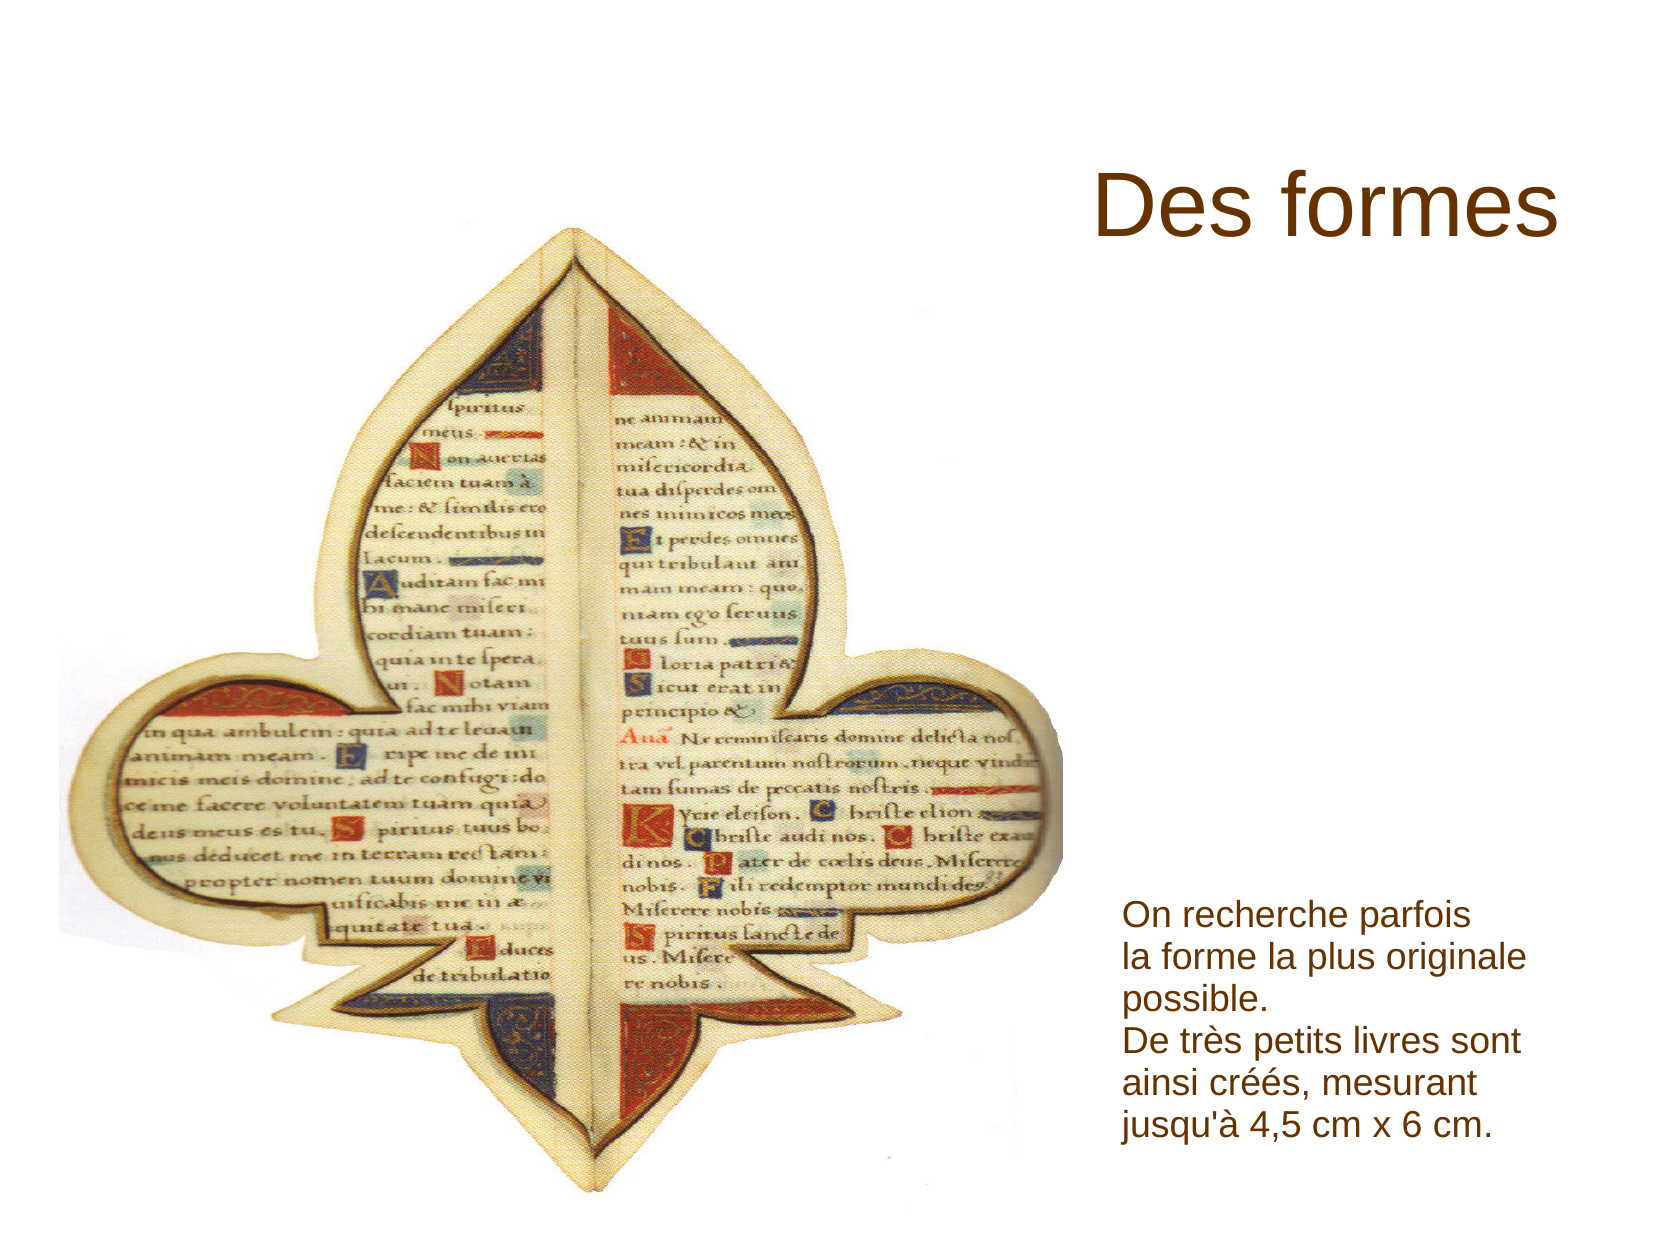

# Des formes
On recherche parfois
la forme la plus originale
possible.
De très petits livres sont
ainsi créés, mesurant
jusqu'à 4,5 cm x 6 cm.